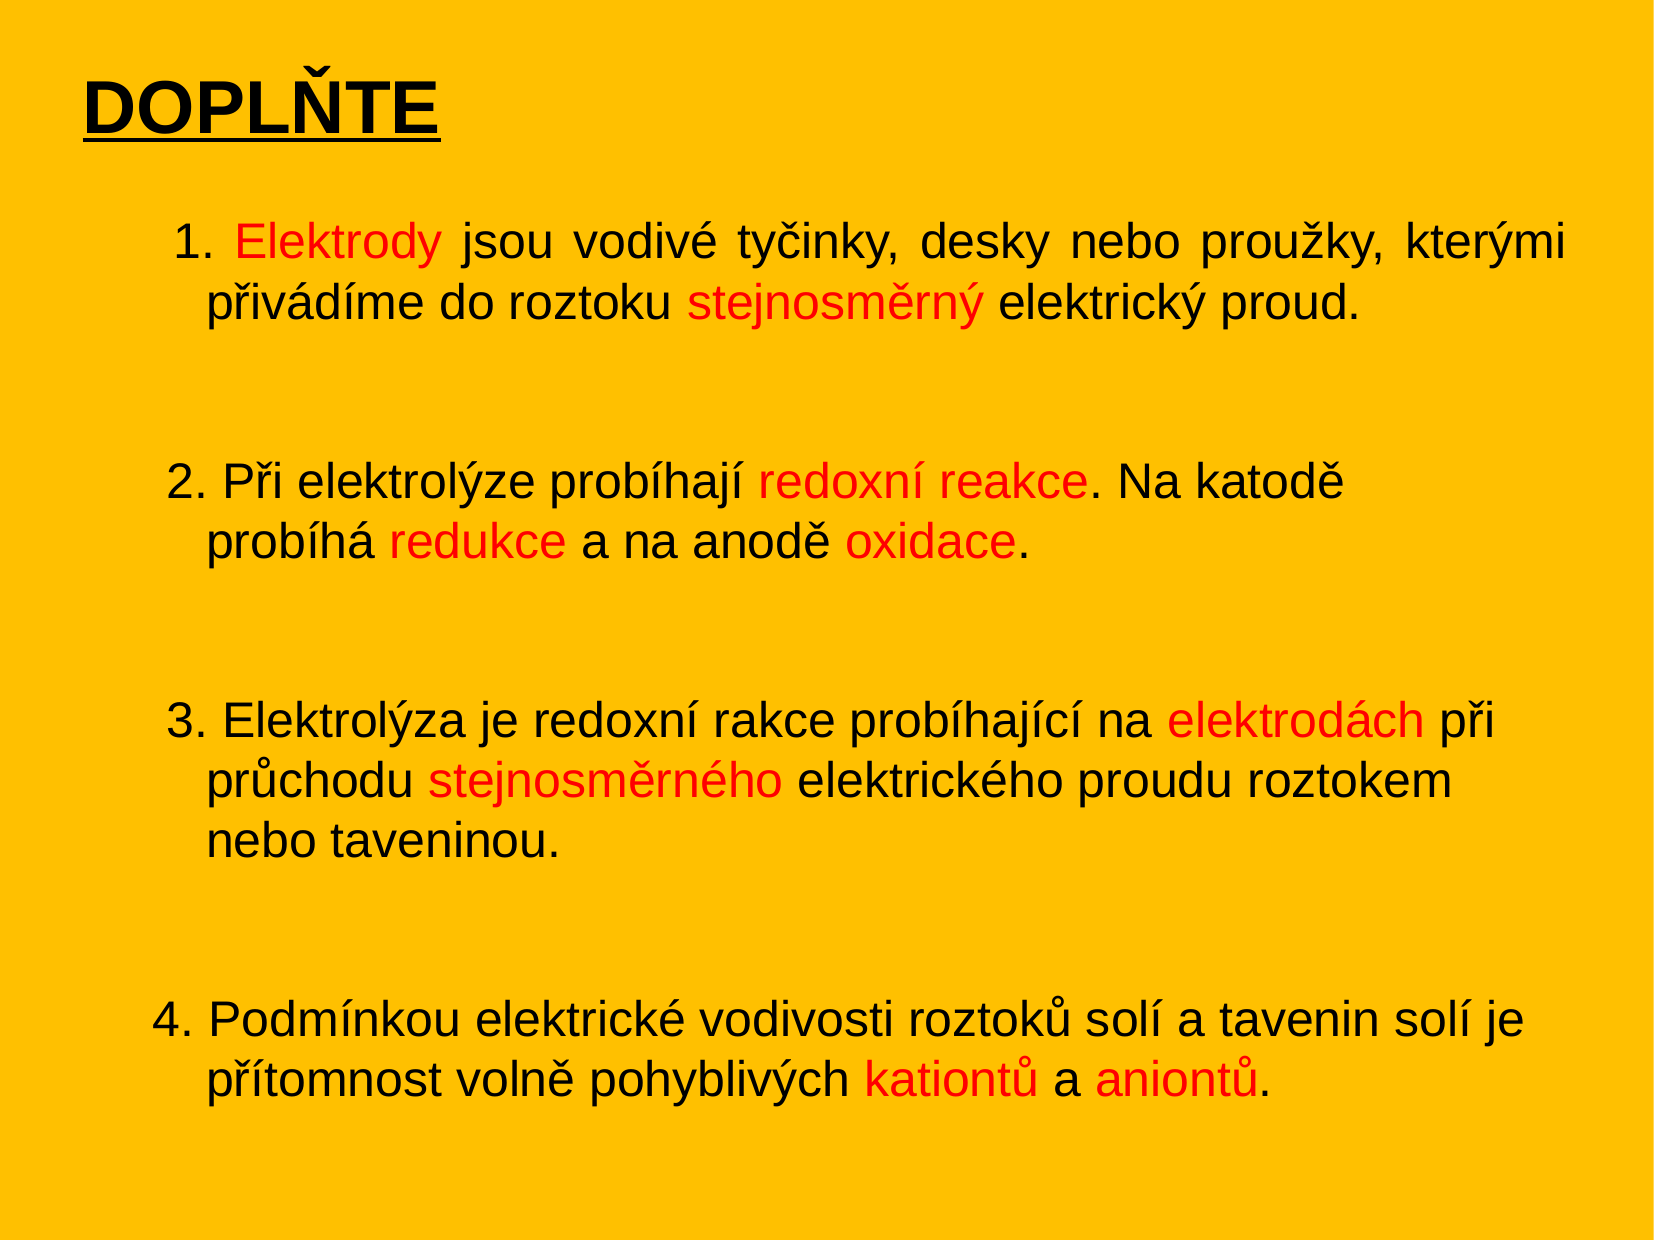

# DOPLŇTE
 1. Elektrody jsou vodivé tyčinky, desky nebo proužky, kterými přivádíme do roztoku stejnosměrný elektrický proud.
 2. Při elektrolýze probíhají redoxní reakce. Na katodě probíhá redukce a na anodě oxidace.
 3. Elektrolýza je redoxní rakce probíhající na elektrodách při průchodu stejnosměrného elektrického proudu roztokem nebo taveninou.
4. Podmínkou elektrické vodivosti roztoků solí a tavenin solí je přítomnost volně pohyblivých kationtů a aniontů.